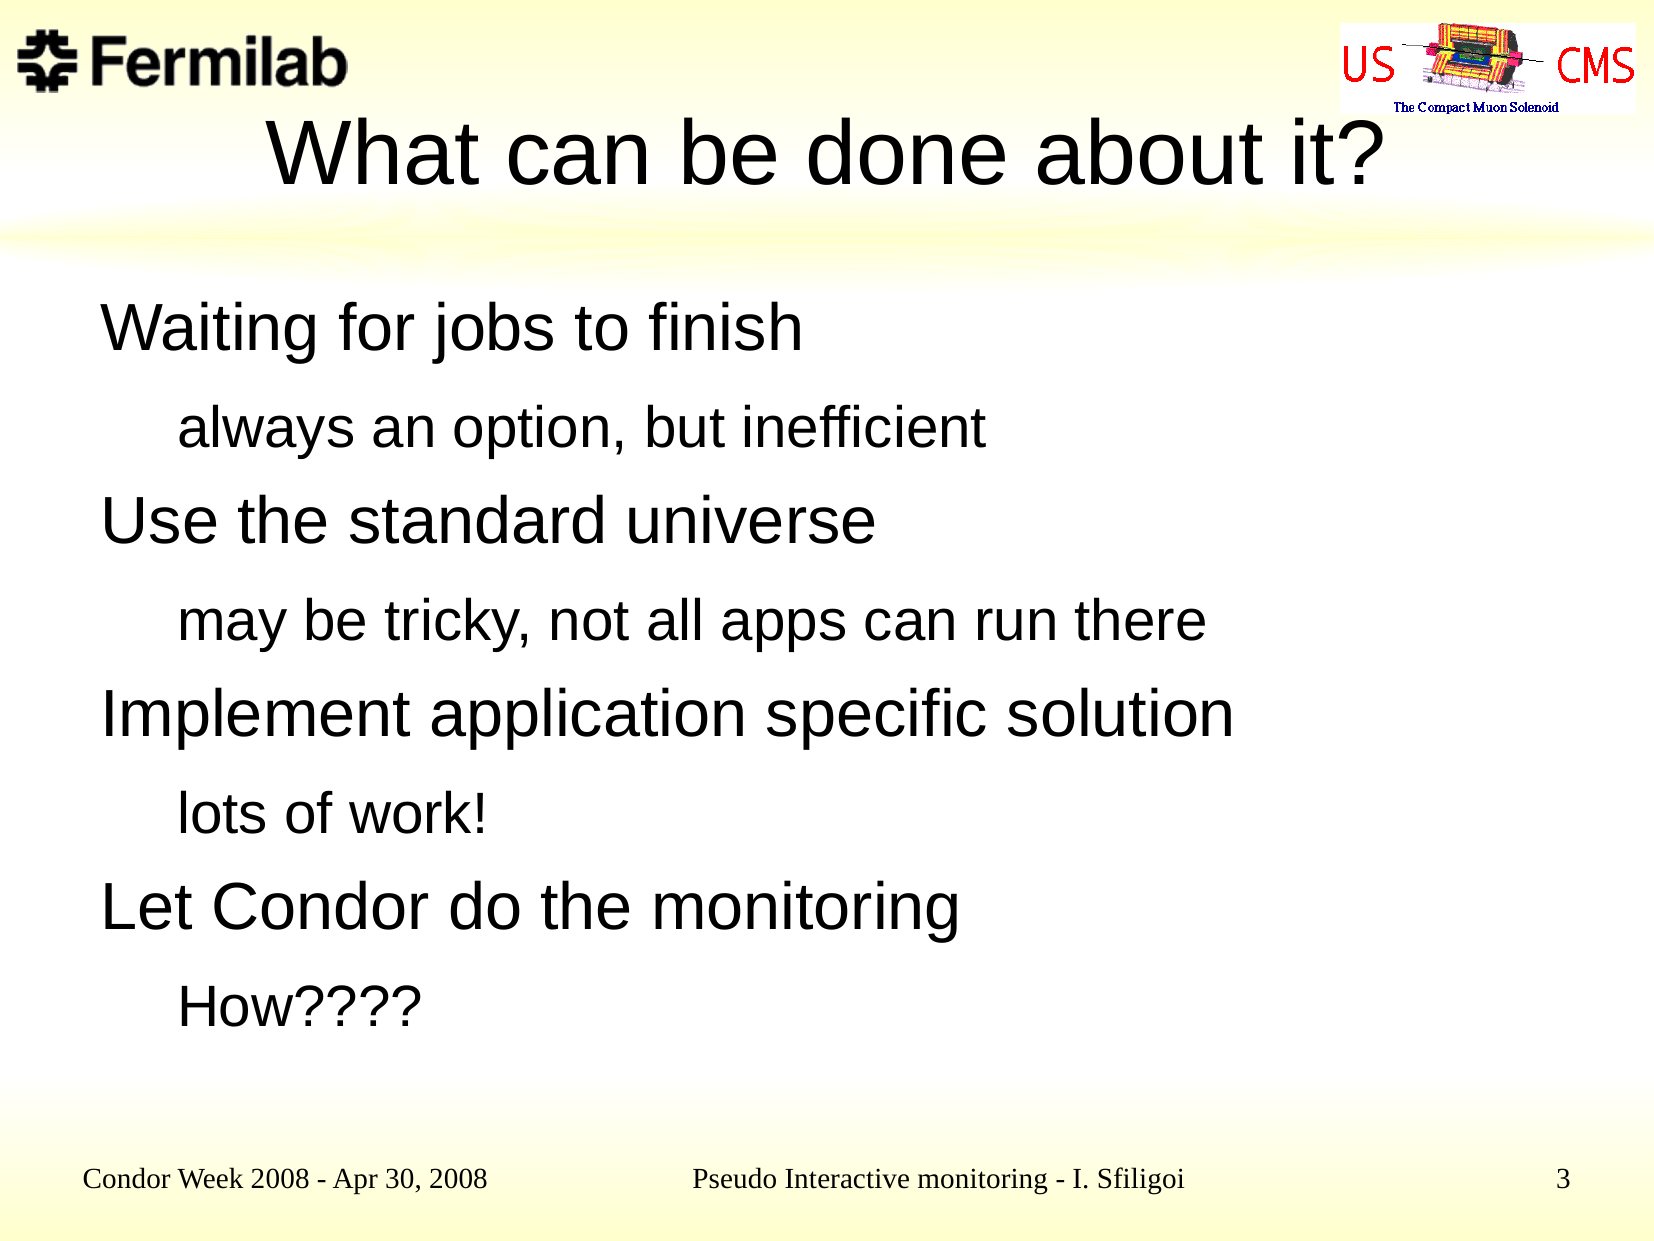

# What can be done about it?
Waiting for jobs to finish
always an option, but inefficient
Use the standard universe
may be tricky, not all apps can run there
Implement application specific solution
lots of work!
Let Condor do the monitoring
How????
Condor Week 2008 - Apr 30, 2008
Pseudo Interactive monitoring - I. Sfiligoi
3